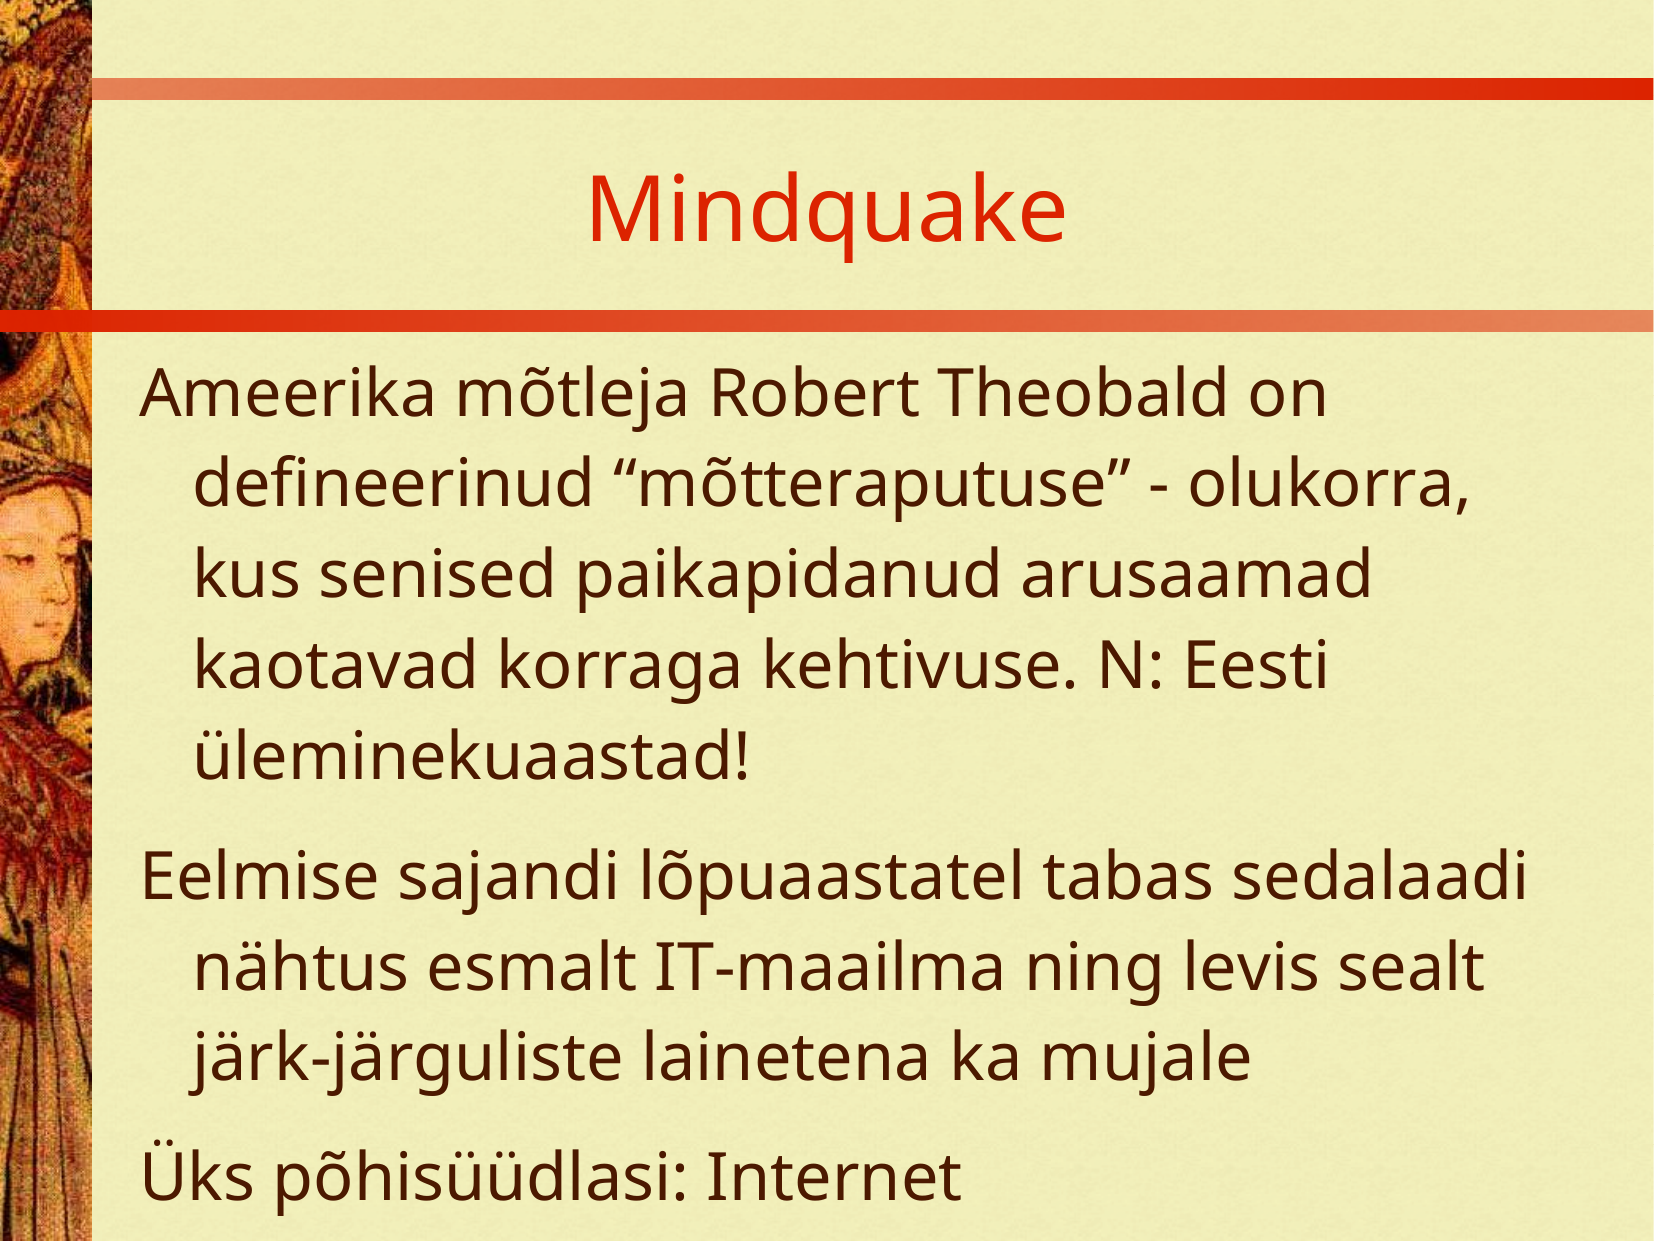

# Mindquake
Ameerika mõtleja Robert Theobald on defineerinud “mõtteraputuse” - olukorra, kus senised paikapidanud arusaamad kaotavad korraga kehtivuse. N: Eesti üleminekuaastad!
Eelmise sajandi lõpuaastatel tabas sedalaadi nähtus esmalt IT-maailma ning levis sealt järk-järguliste lainetena ka mujale
Üks põhisüüdlasi: Internet